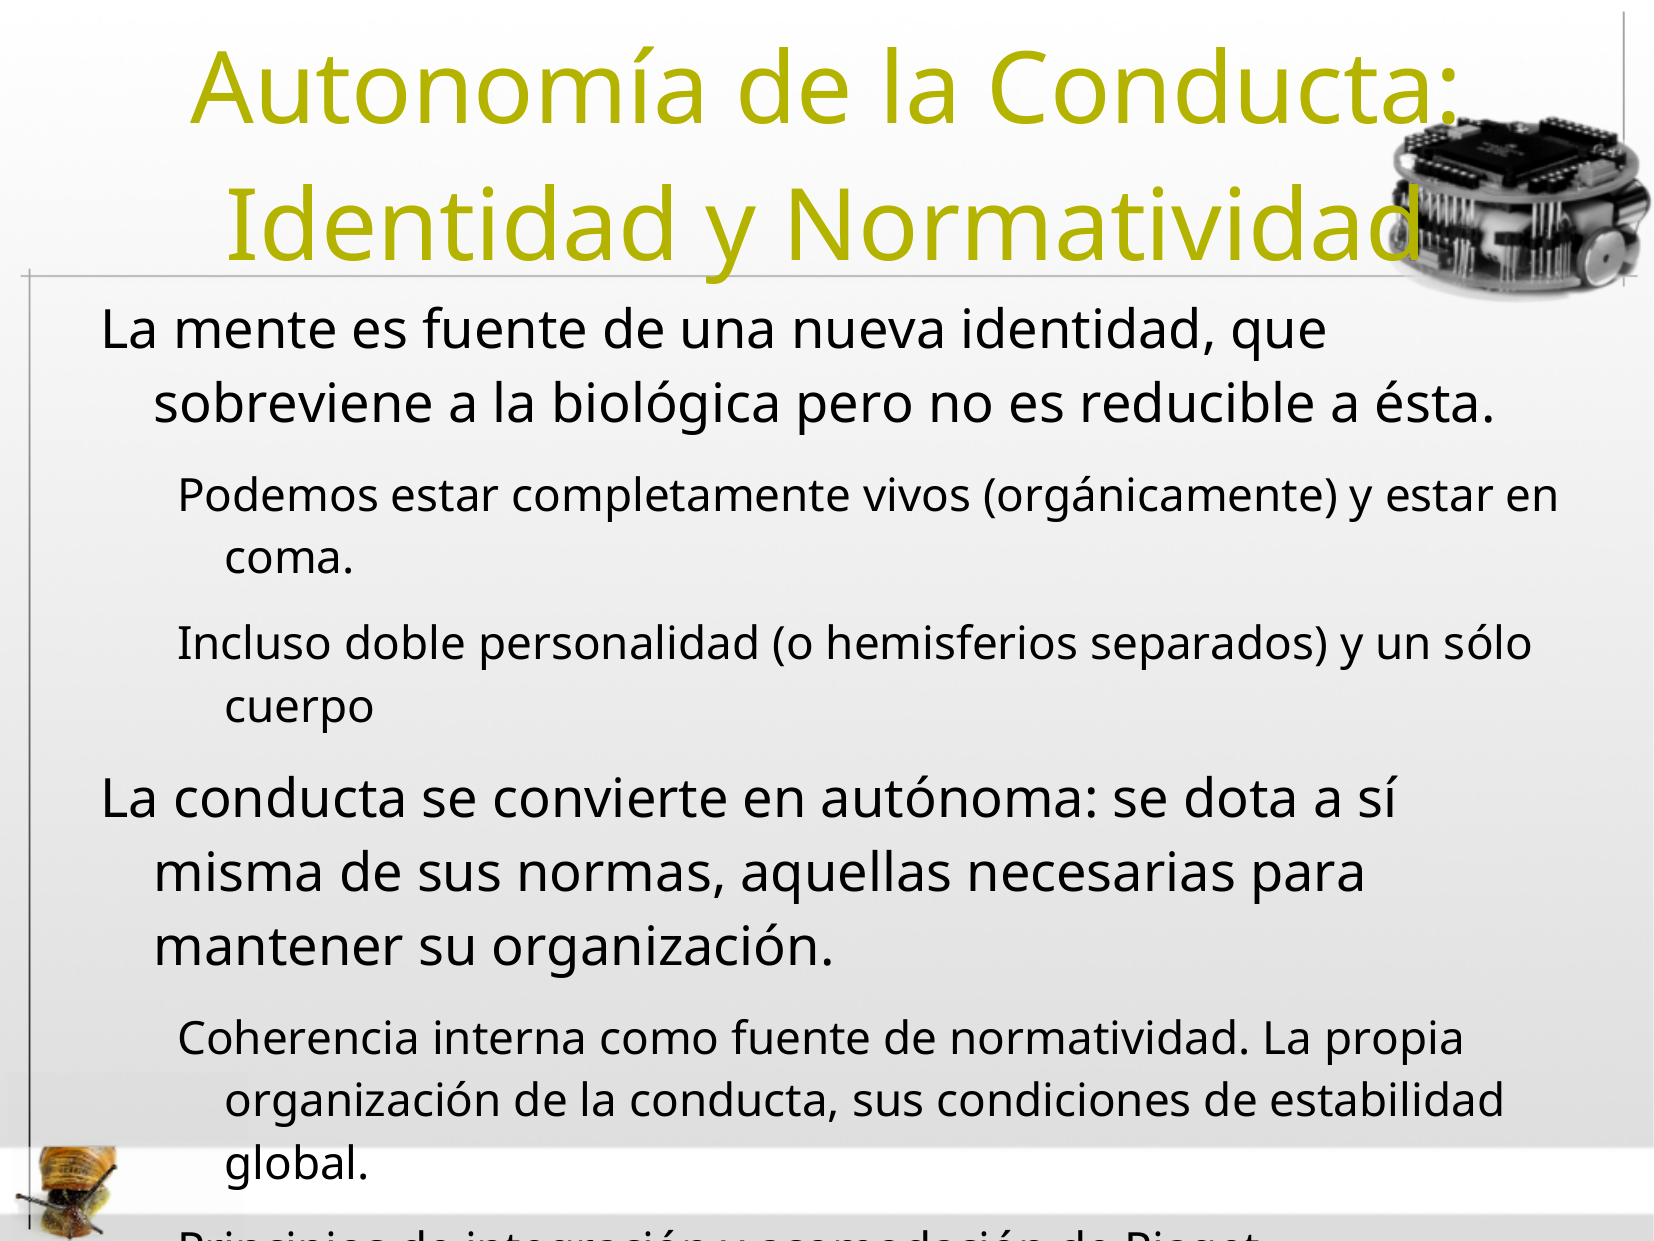

# Autonomía de la Conducta: Identidad y Normatividad
La mente es fuente de una nueva identidad, que sobreviene a la biológica pero no es reducible a ésta.
Podemos estar completamente vivos (orgánicamente) y estar en coma.
Incluso doble personalidad (o hemisferios separados) y un sólo cuerpo
La conducta se convierte en autónoma: se dota a sí misma de sus normas, aquellas necesarias para mantener su organización.
Coherencia interna como fuente de normatividad. La propia organización de la conducta, sus condiciones de estabilidad global.
Principios de integración y acomodación de Piaget